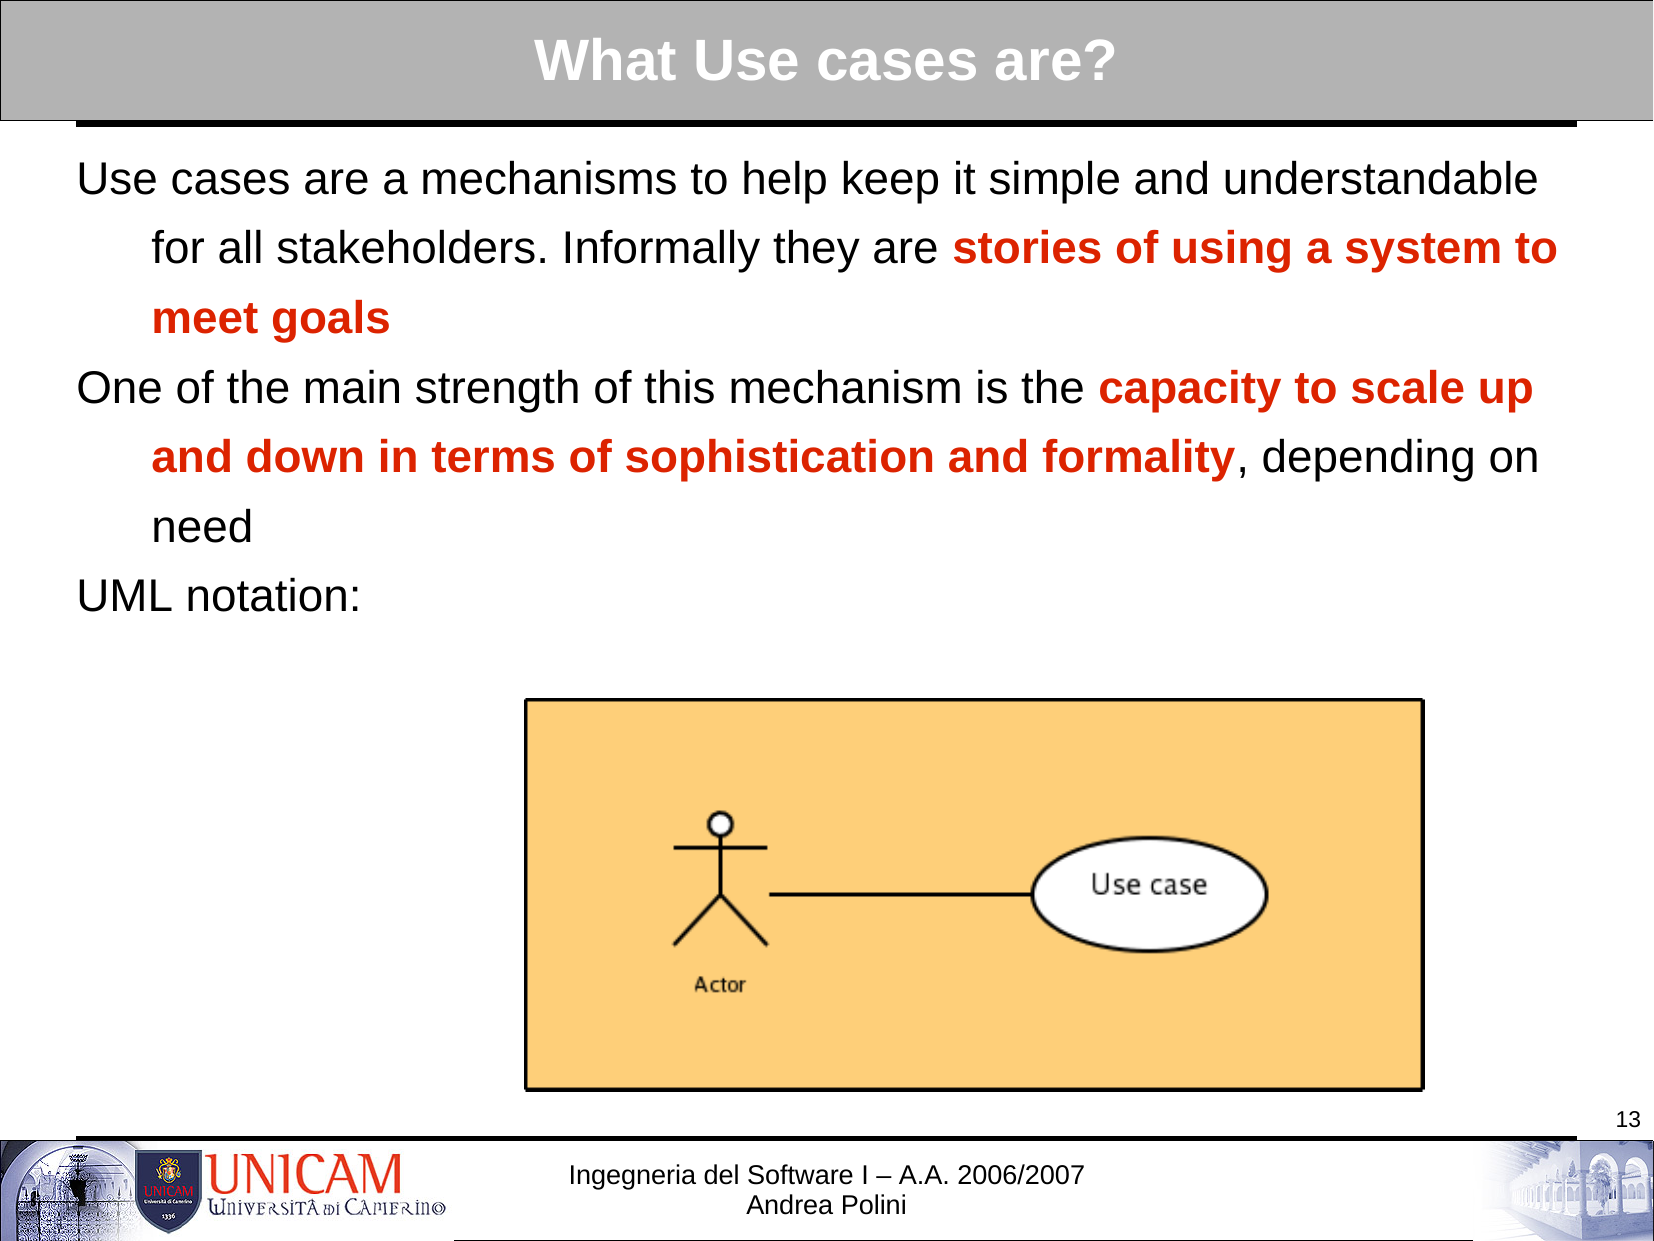

# What Use cases are?
Use cases are a mechanisms to help keep it simple and understandable for all stakeholders. Informally they are stories of using a system to meet goals
One of the main strength of this mechanism is the capacity to scale up and down in terms of sophistication and formality, depending on need
UML notation:
13